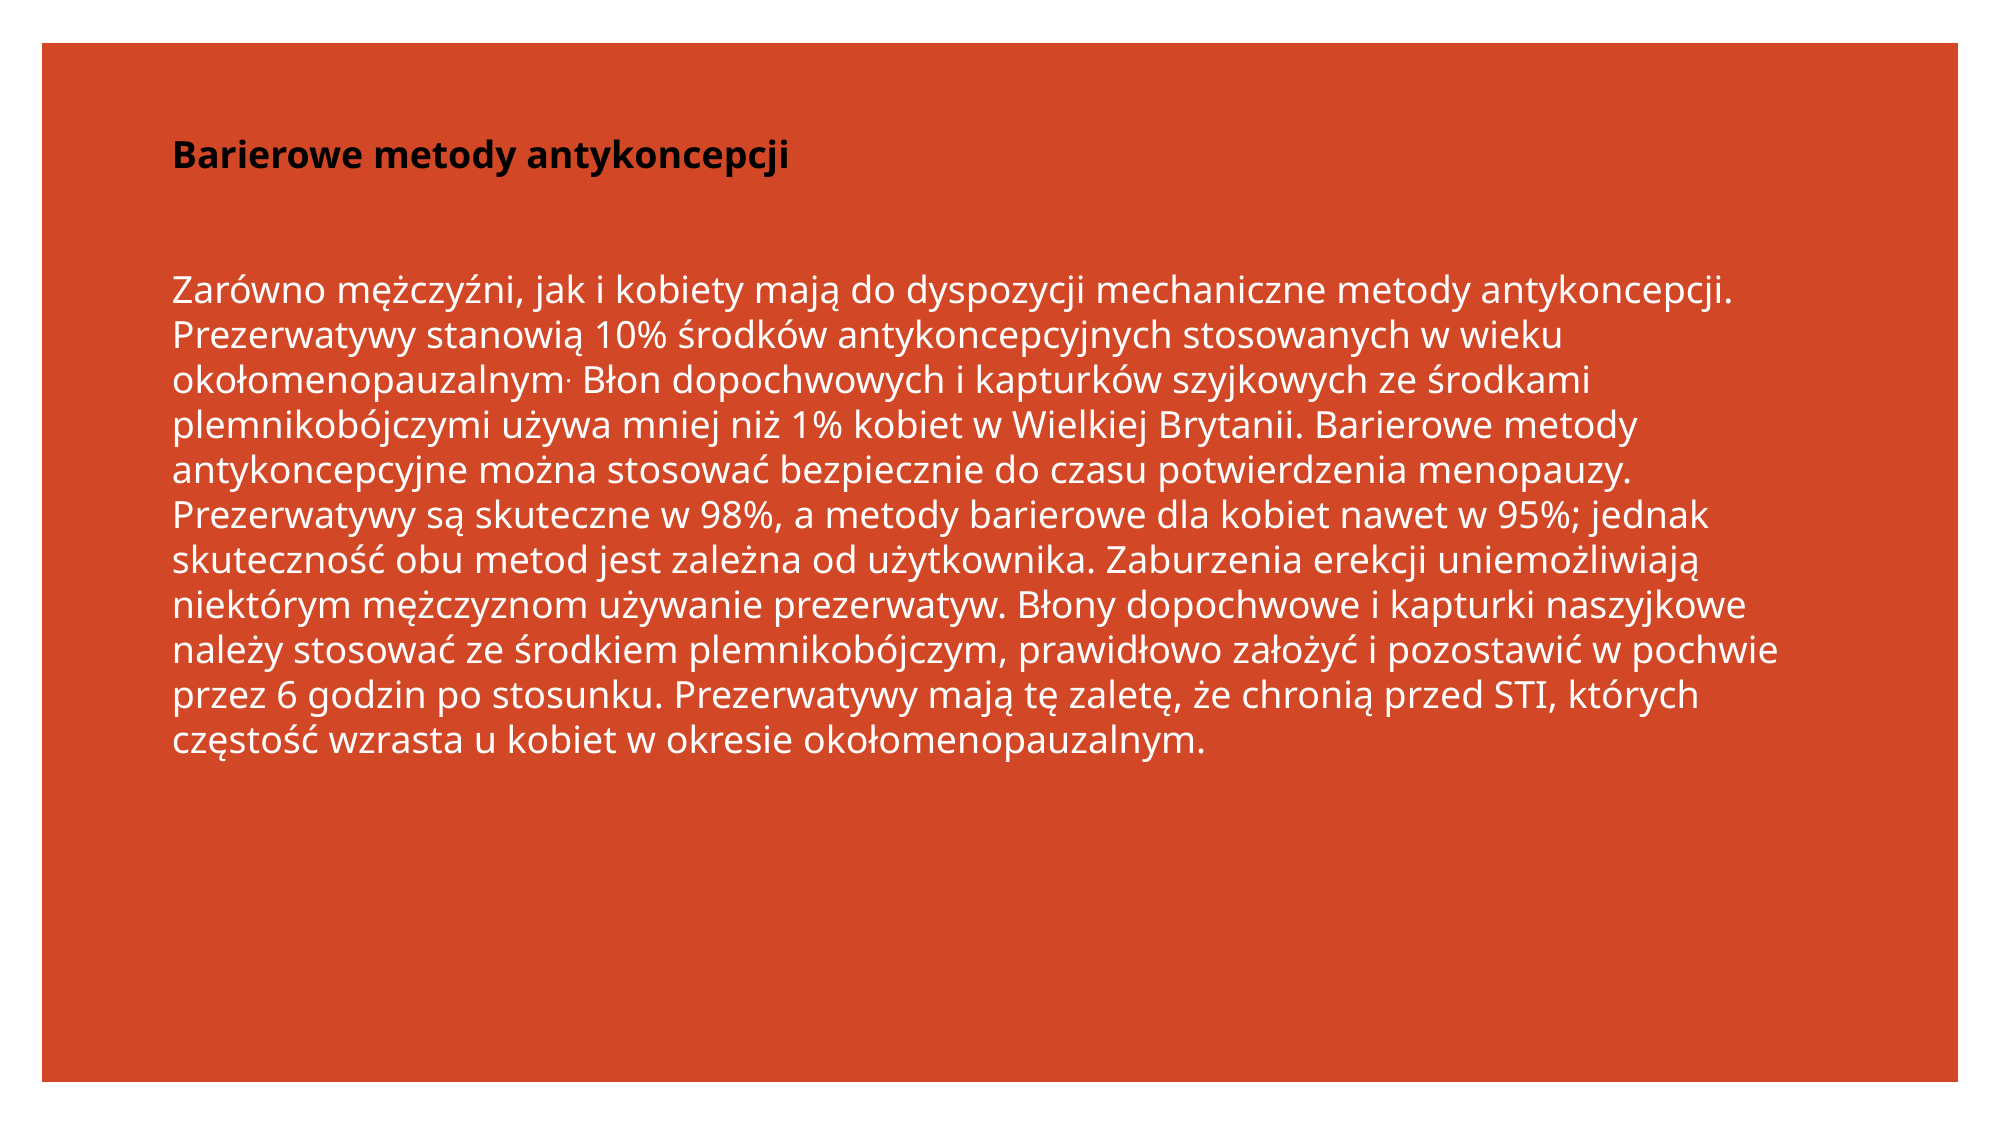

Barierowe metody antykoncepcji
Zarówno mężczyźni, jak i kobiety mają do dyspozycji mechaniczne metody antykoncepcji. Prezerwatywy stanowią 10% środków antykoncepcyjnych stosowanych w wieku okołomenopauzalnym. Błon dopochwowych i kapturków szyjkowych ze środkami plemnikobójczymi używa mniej niż 1% kobiet w Wielkiej Brytanii. Barierowe metody antykoncepcyjne można stosować bezpiecznie do czasu potwierdzenia menopauzy.
Prezerwatywy są skuteczne w 98%, a metody barierowe dla kobiet nawet w 95%; jednak skuteczność obu metod jest zależna od użytkownika. Zaburzenia erekcji uniemożliwiają niektórym mężczyznom używanie prezerwatyw. Błony dopochwowe i kapturki naszyjkowe należy stosować ze środkiem plemnikobójczym, prawidłowo założyć i pozostawić w pochwie przez 6 godzin po stosunku. Prezerwatywy mają tę zaletę, że chronią przed STI, których częstość wzrasta u kobiet w okresie okołomenopauzalnym.